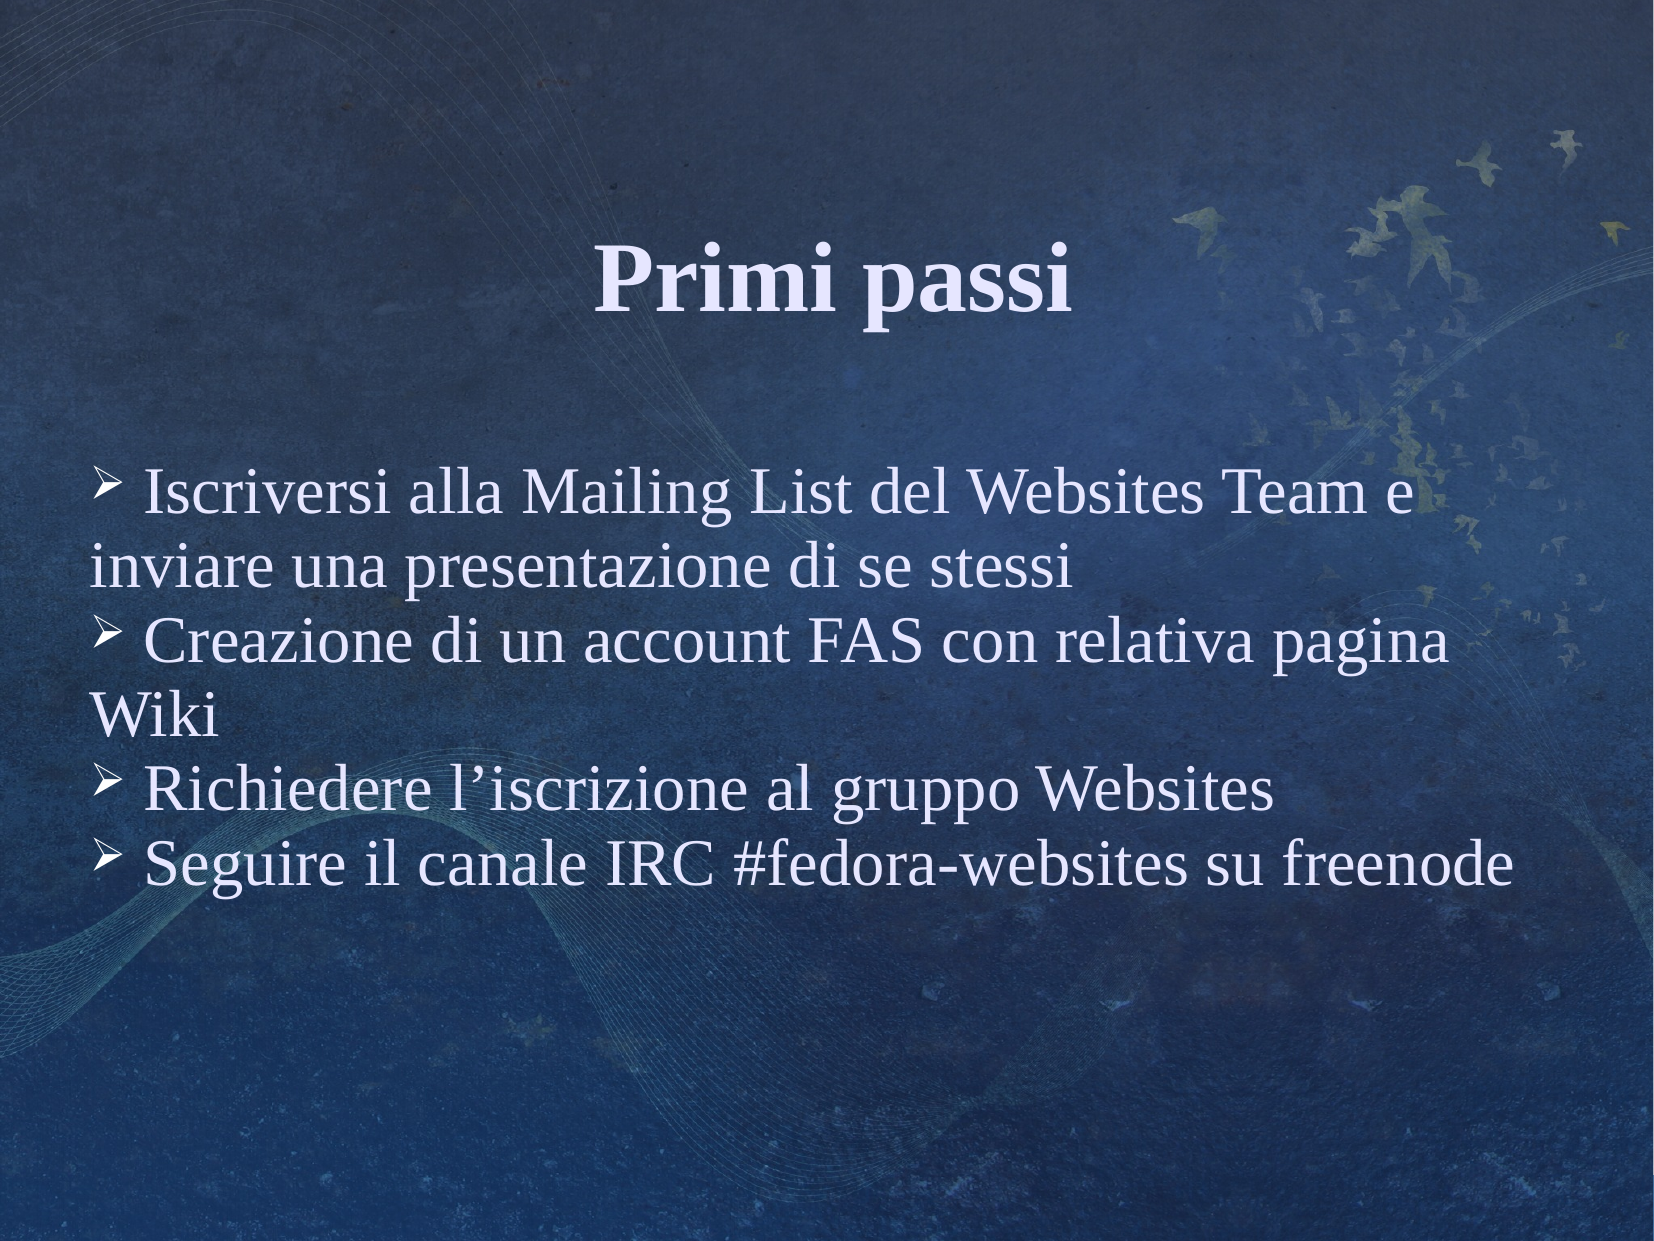

Primi passi
 Iscriversi alla Mailing List del Websites Team e inviare una presentazione di se stessi
 Creazione di un account FAS con relativa pagina Wiki
 Richiedere l’iscrizione al gruppo Websites
 Seguire il canale IRC #fedora-websites su freenode